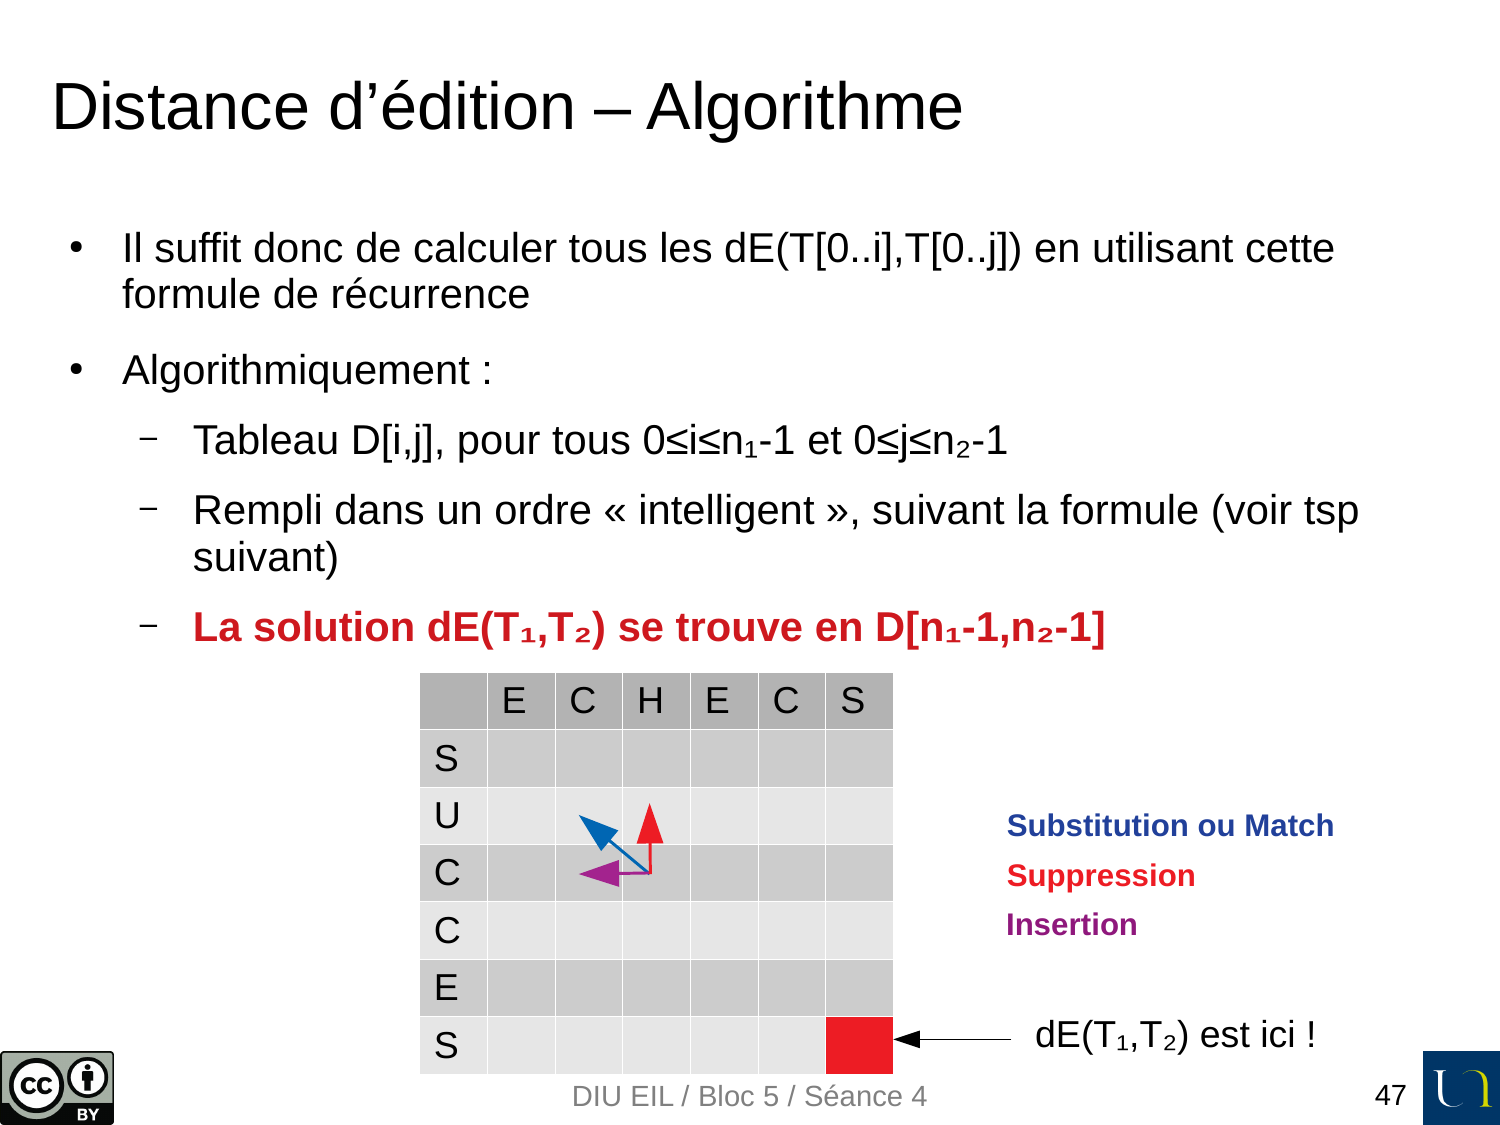

# Distance d’édition – Algorithme
Il suffit donc de calculer tous les dE(T[0..i],T[0..j]) en utilisant cette formule de récurrence
Algorithmiquement :
Tableau D[i,j], pour tous 0≤i≤n₁-1 et 0≤j≤n₂-1
Rempli dans un ordre « intelligent », suivant la formule (voir tsp suivant)
La solution dE(T₁,T₂) se trouve en D[n₁-1,n₂-1]
| | E | C | H | E | C | S |
| --- | --- | --- | --- | --- | --- | --- |
| S | | | | | | |
| U | | | | | | |
| C | | | | | | |
| C | | | | | | |
| E | | | | | | |
| S | | | | | | |
Substitution ou Match
Suppression
Insertion
dE(T₁,T₂) est ici !
47